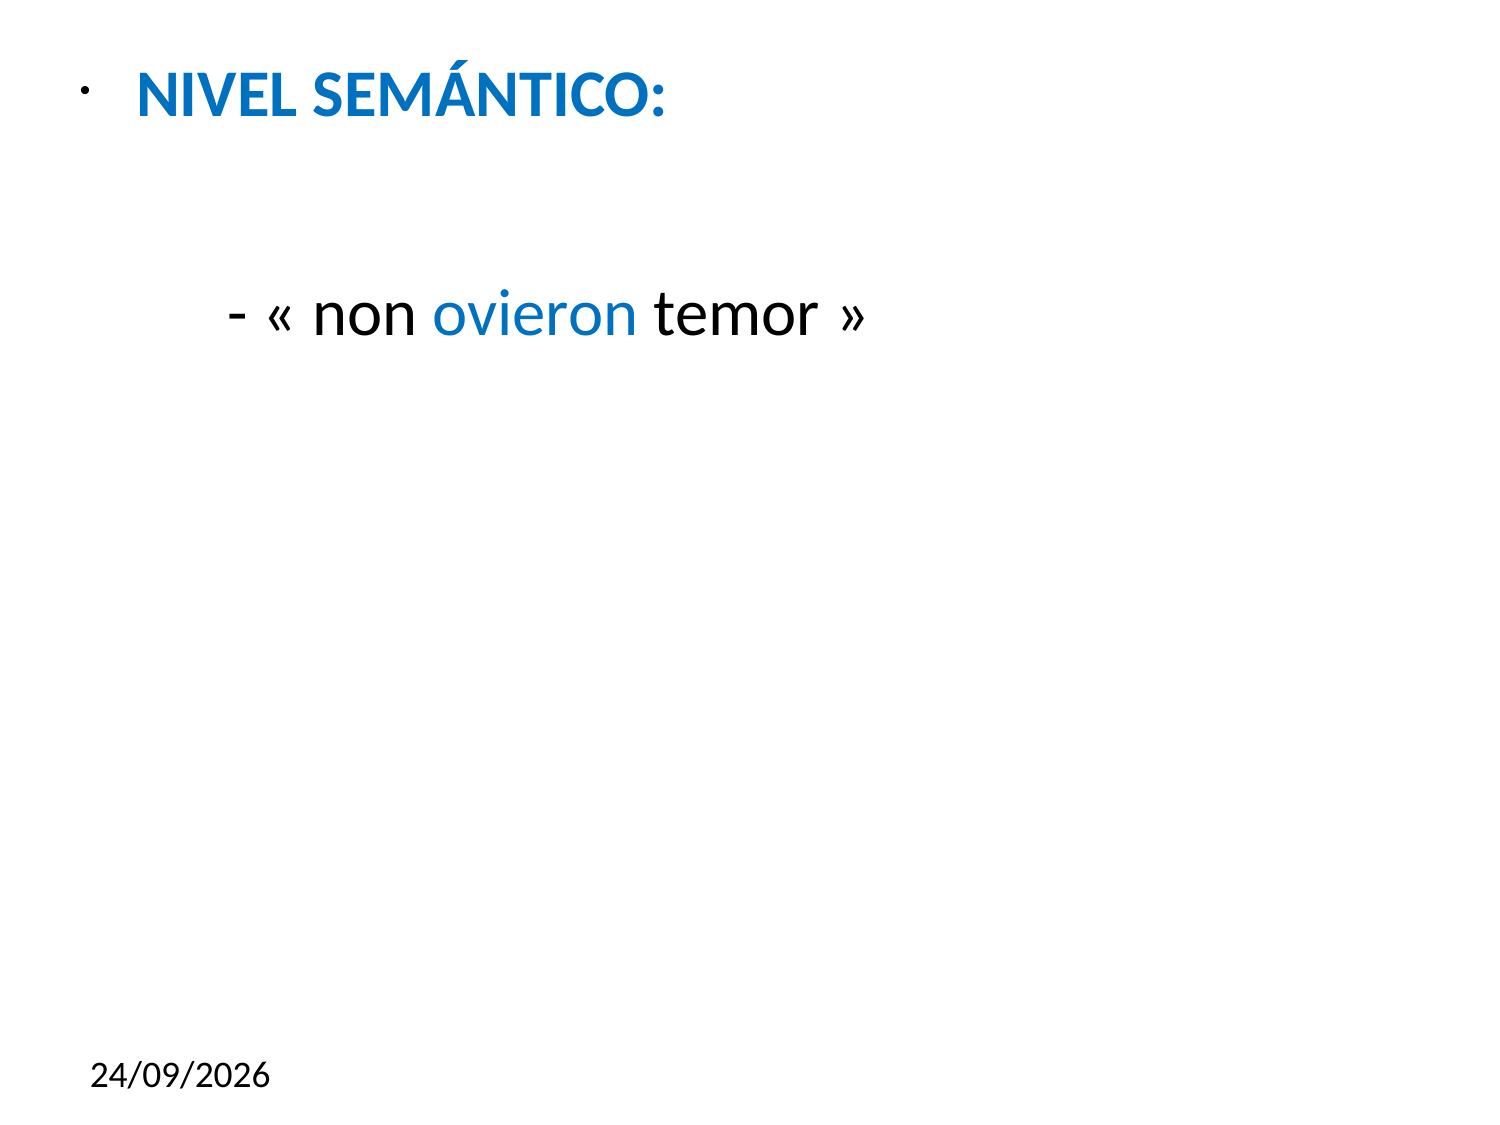

NIVEL SEMÁNTICO:
		- « non ovieron temor »
#
14 de avril de 2011